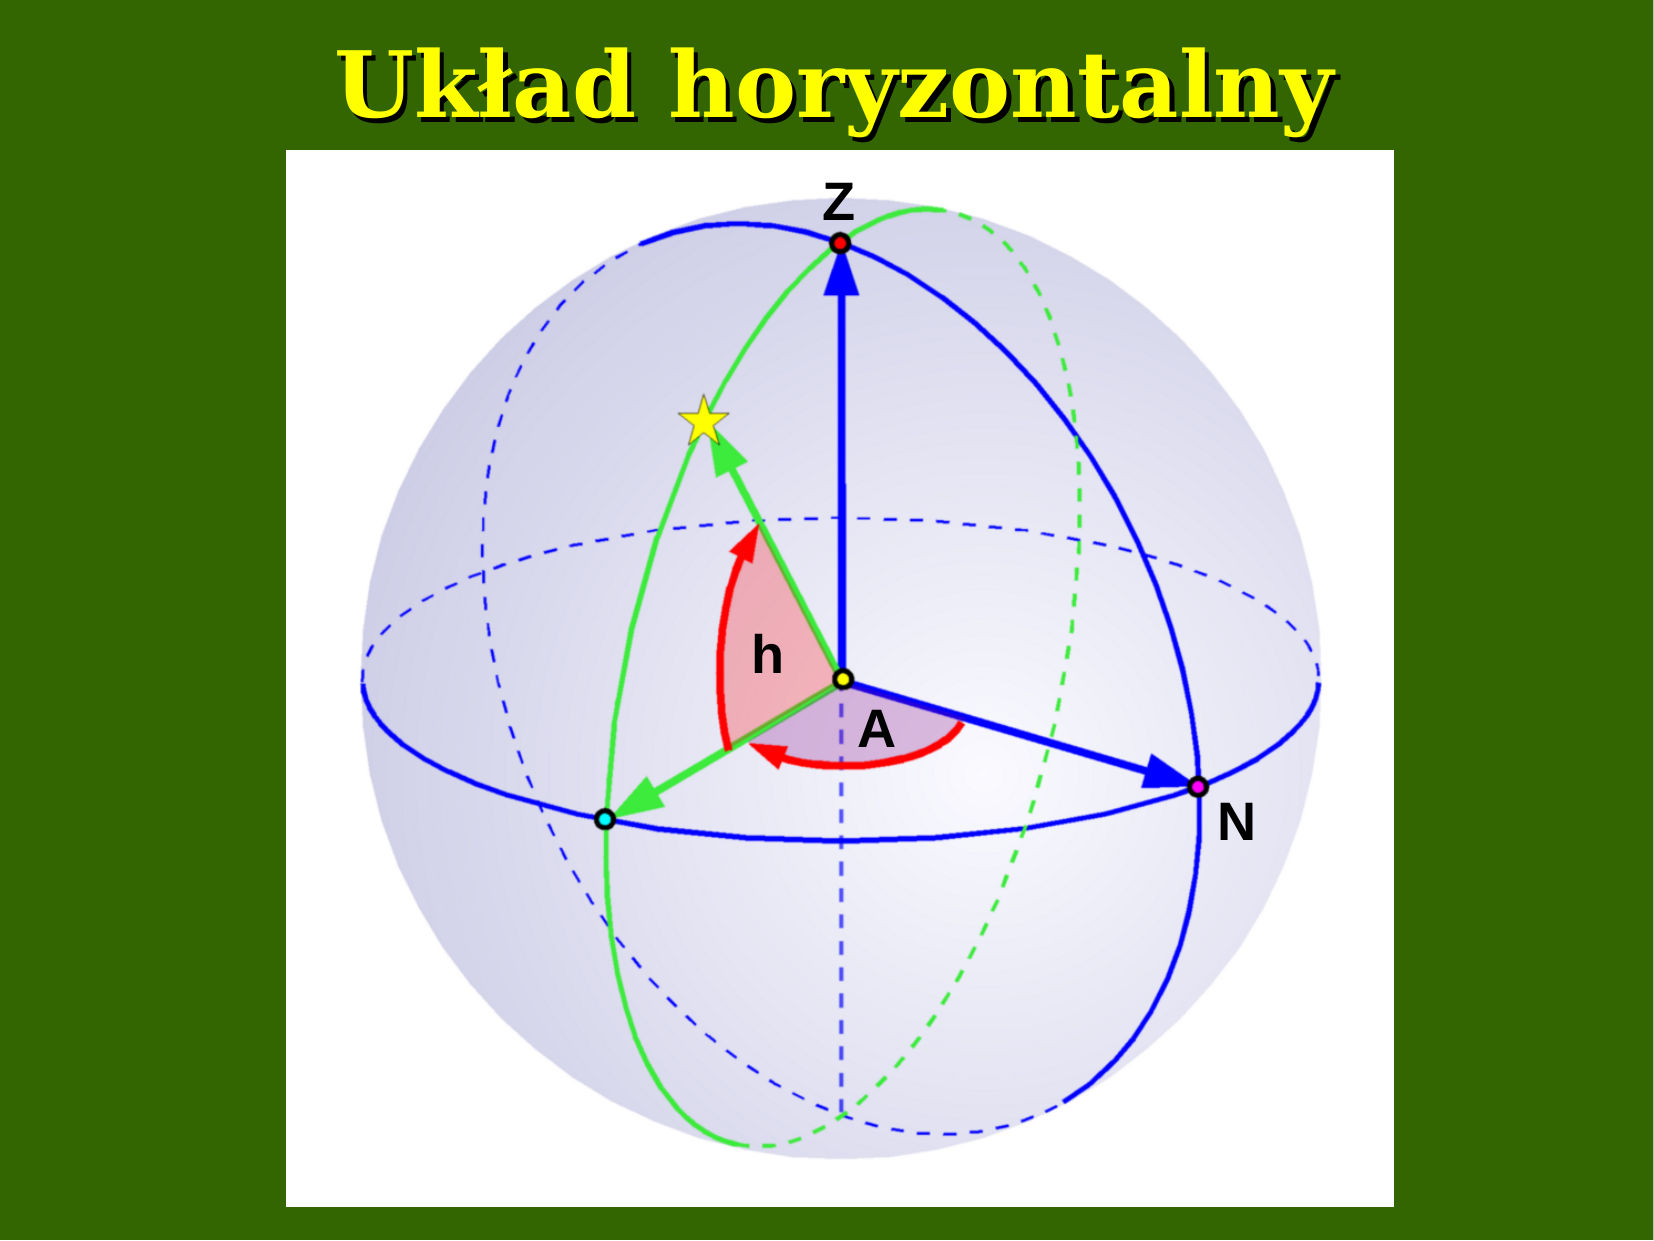

# Układ horyzontalny
Z
h
A
N